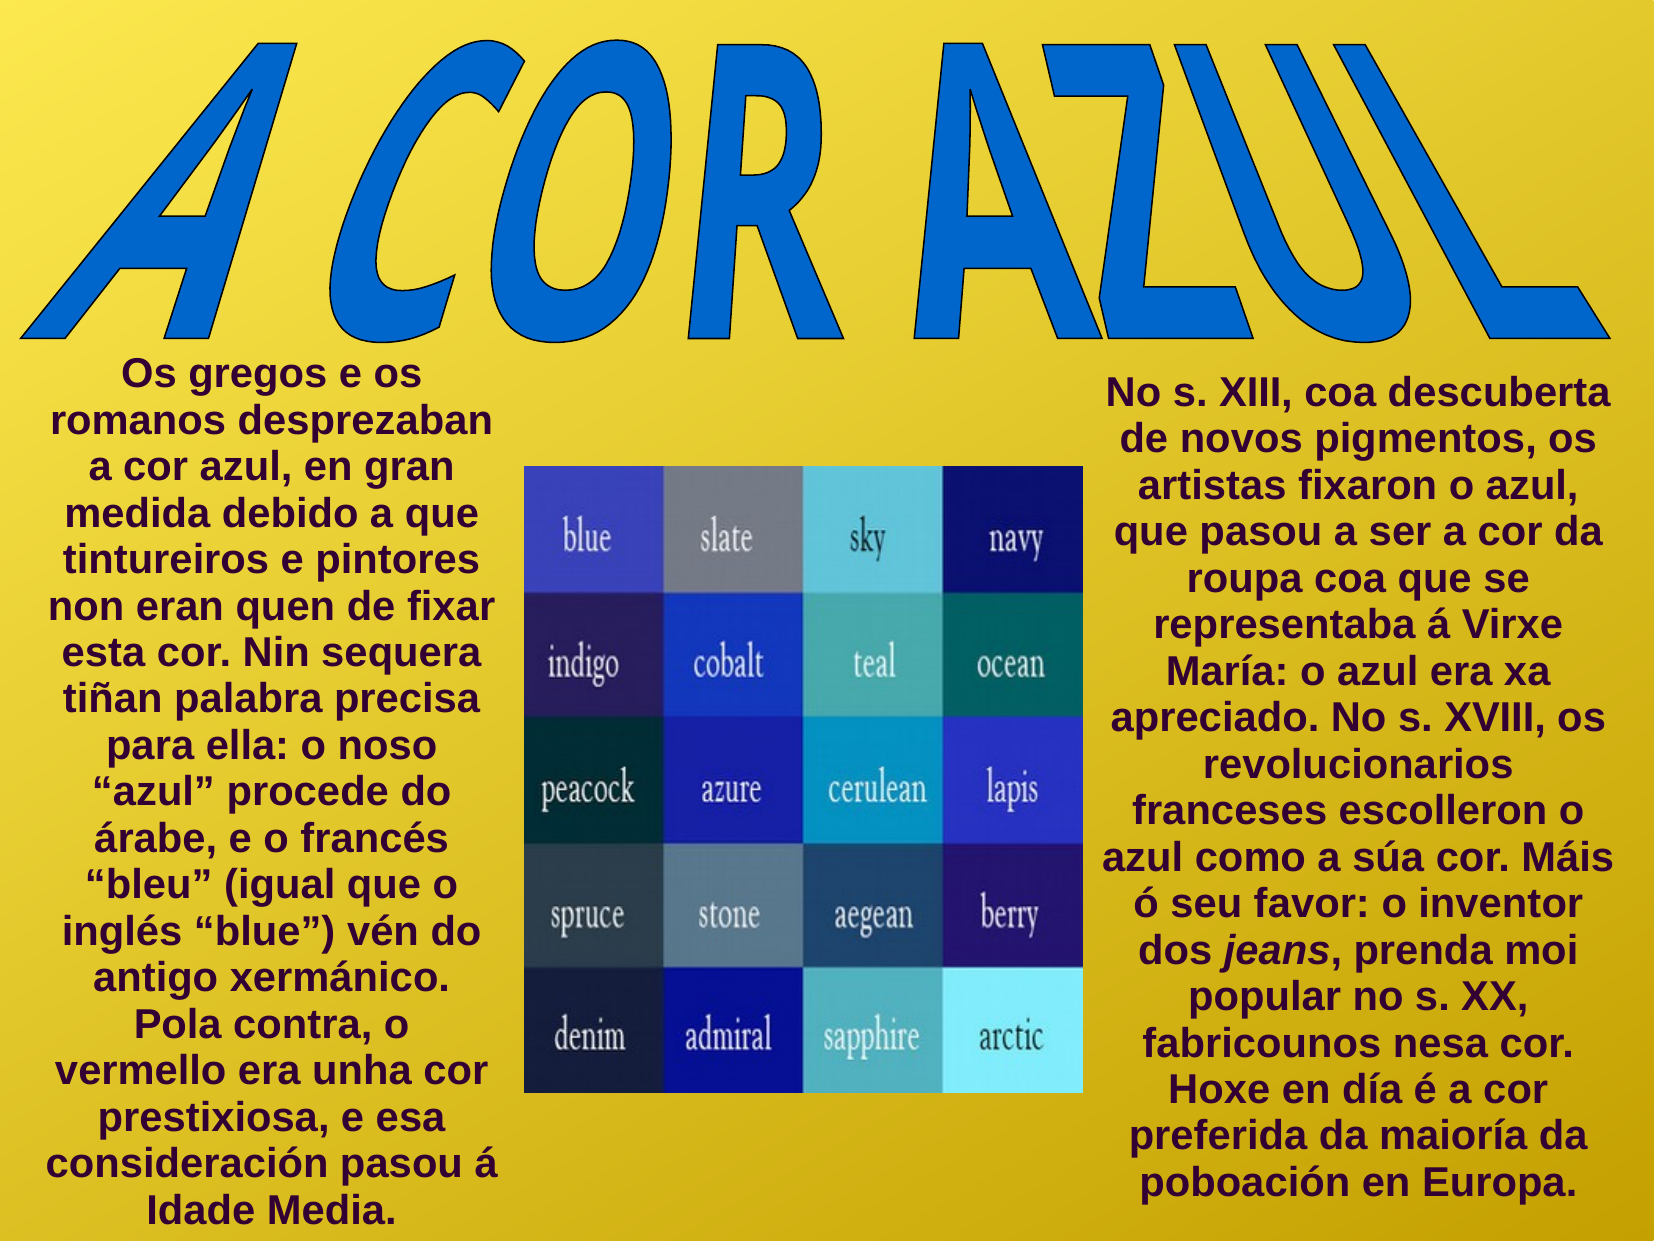

A COR AZUL
Os gregos e os romanos desprezaban a cor azul, en gran medida debido a que tintureiros e pintores non eran quen de fixar esta cor. Nin sequera tiñan palabra precisa para ella: o noso “azul” procede do árabe, e o francés “bleu” (igual que o inglés “blue”) vén do antigo xermánico.
Pola contra, o vermello era unha cor prestixiosa, e esa consideración pasou á Idade Media.
No s. XIII, coa descuberta de novos pigmentos, os artistas fixaron o azul, que pasou a ser a cor da roupa coa que se representaba á Virxe María: o azul era xa apreciado. No s. XVIII, os revolucionarios franceses escolleron o azul como a súa cor. Máis ó seu favor: o inventor dos jeans, prenda moi popular no s. XX, fabricounos nesa cor.
Hoxe en día é a cor preferida da maioría da poboación en Europa.